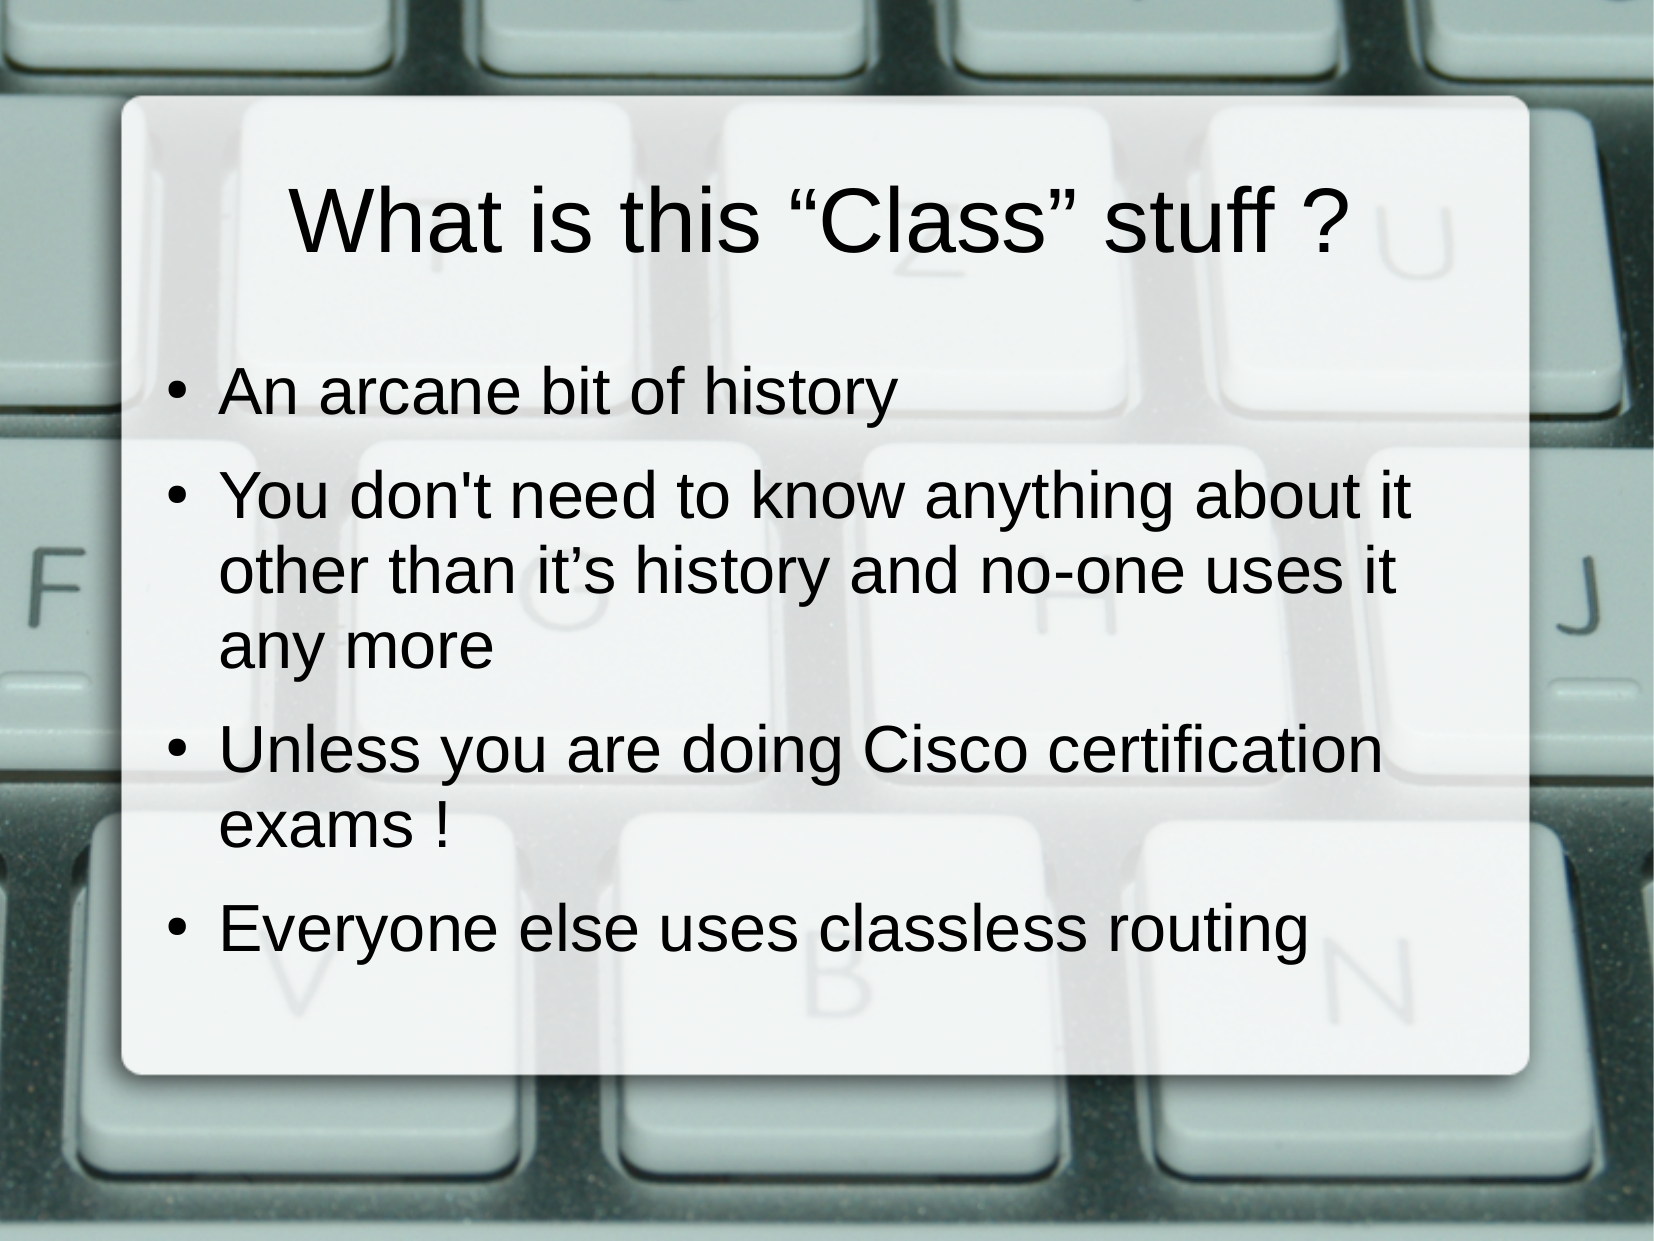

# What is this “Class” stuff ?
An arcane bit of history
You don't need to know anything about it other than it’s history and no-one uses it any more
Unless you are doing Cisco certification exams !
Everyone else uses classless routing